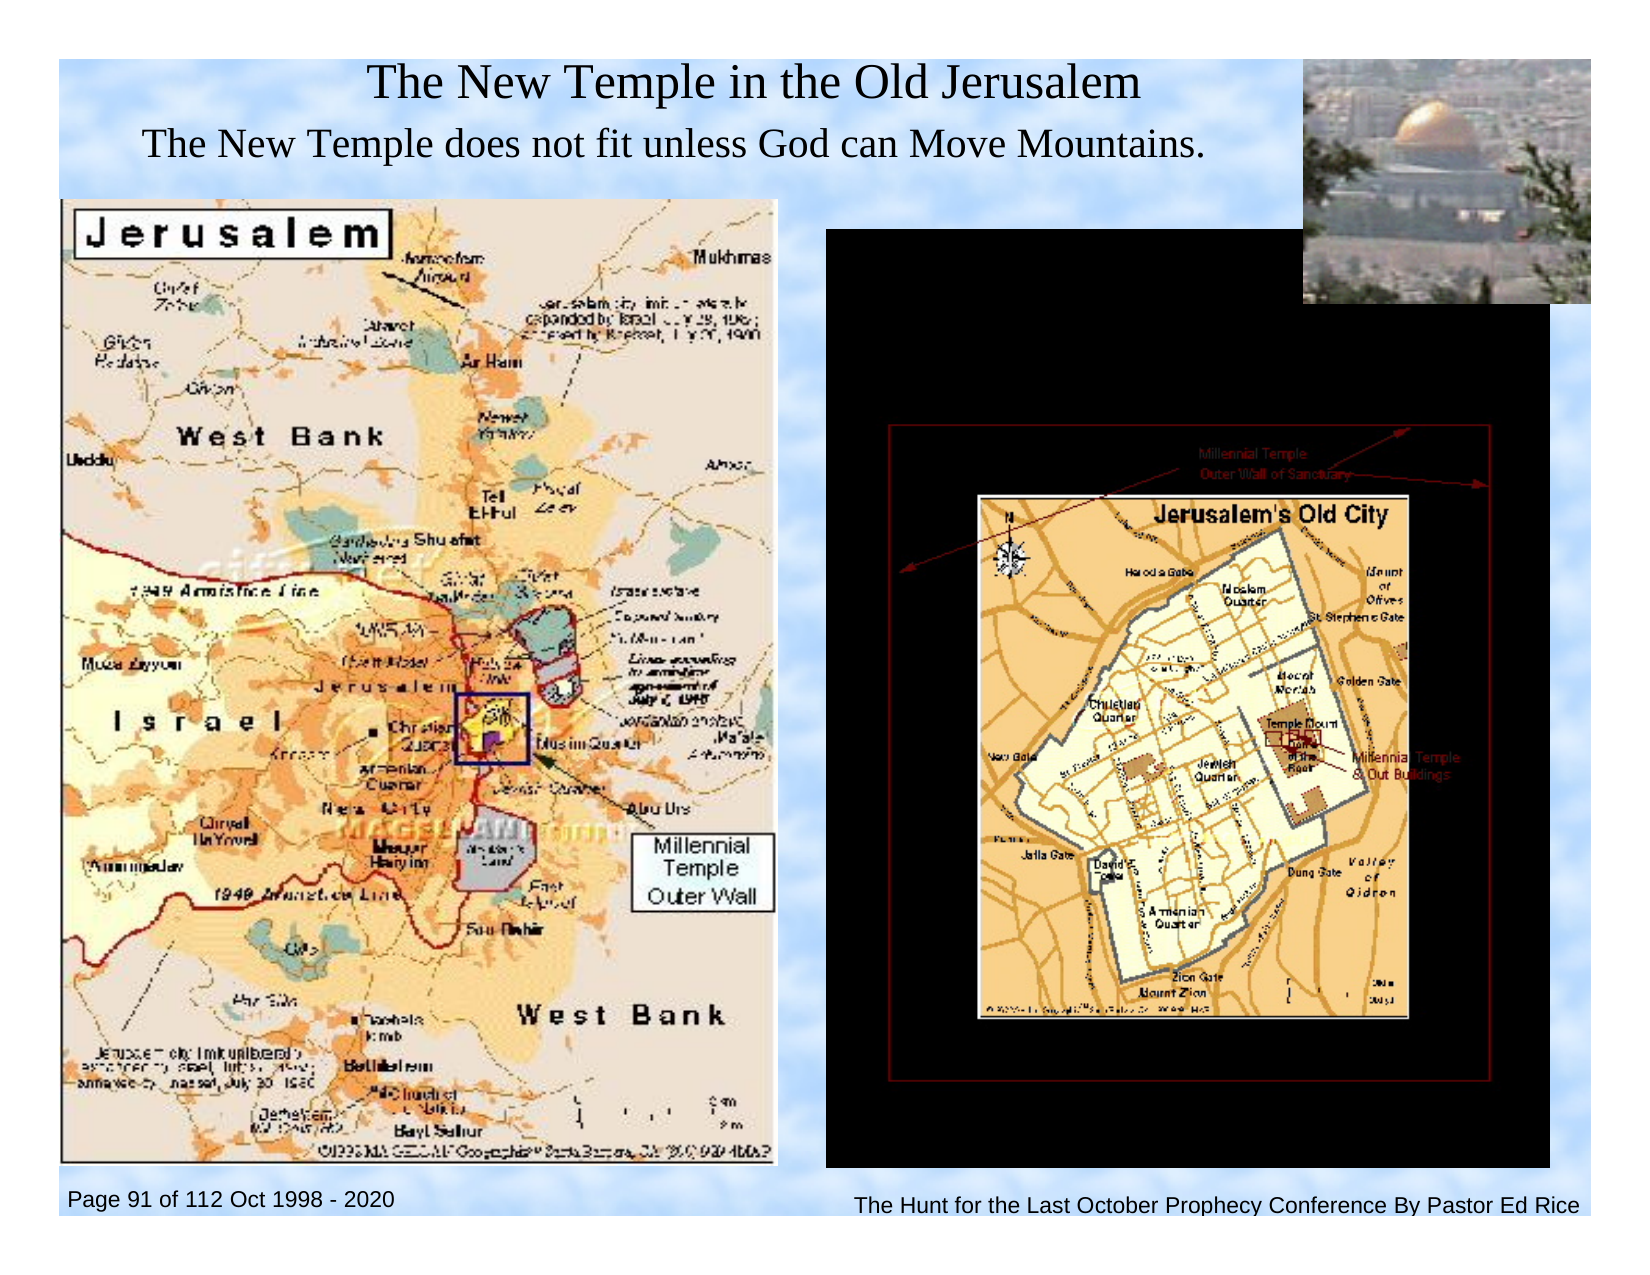

# The New Temple in the Old Jerusalem
The New Temple does not fit unless God can Move Mountains.